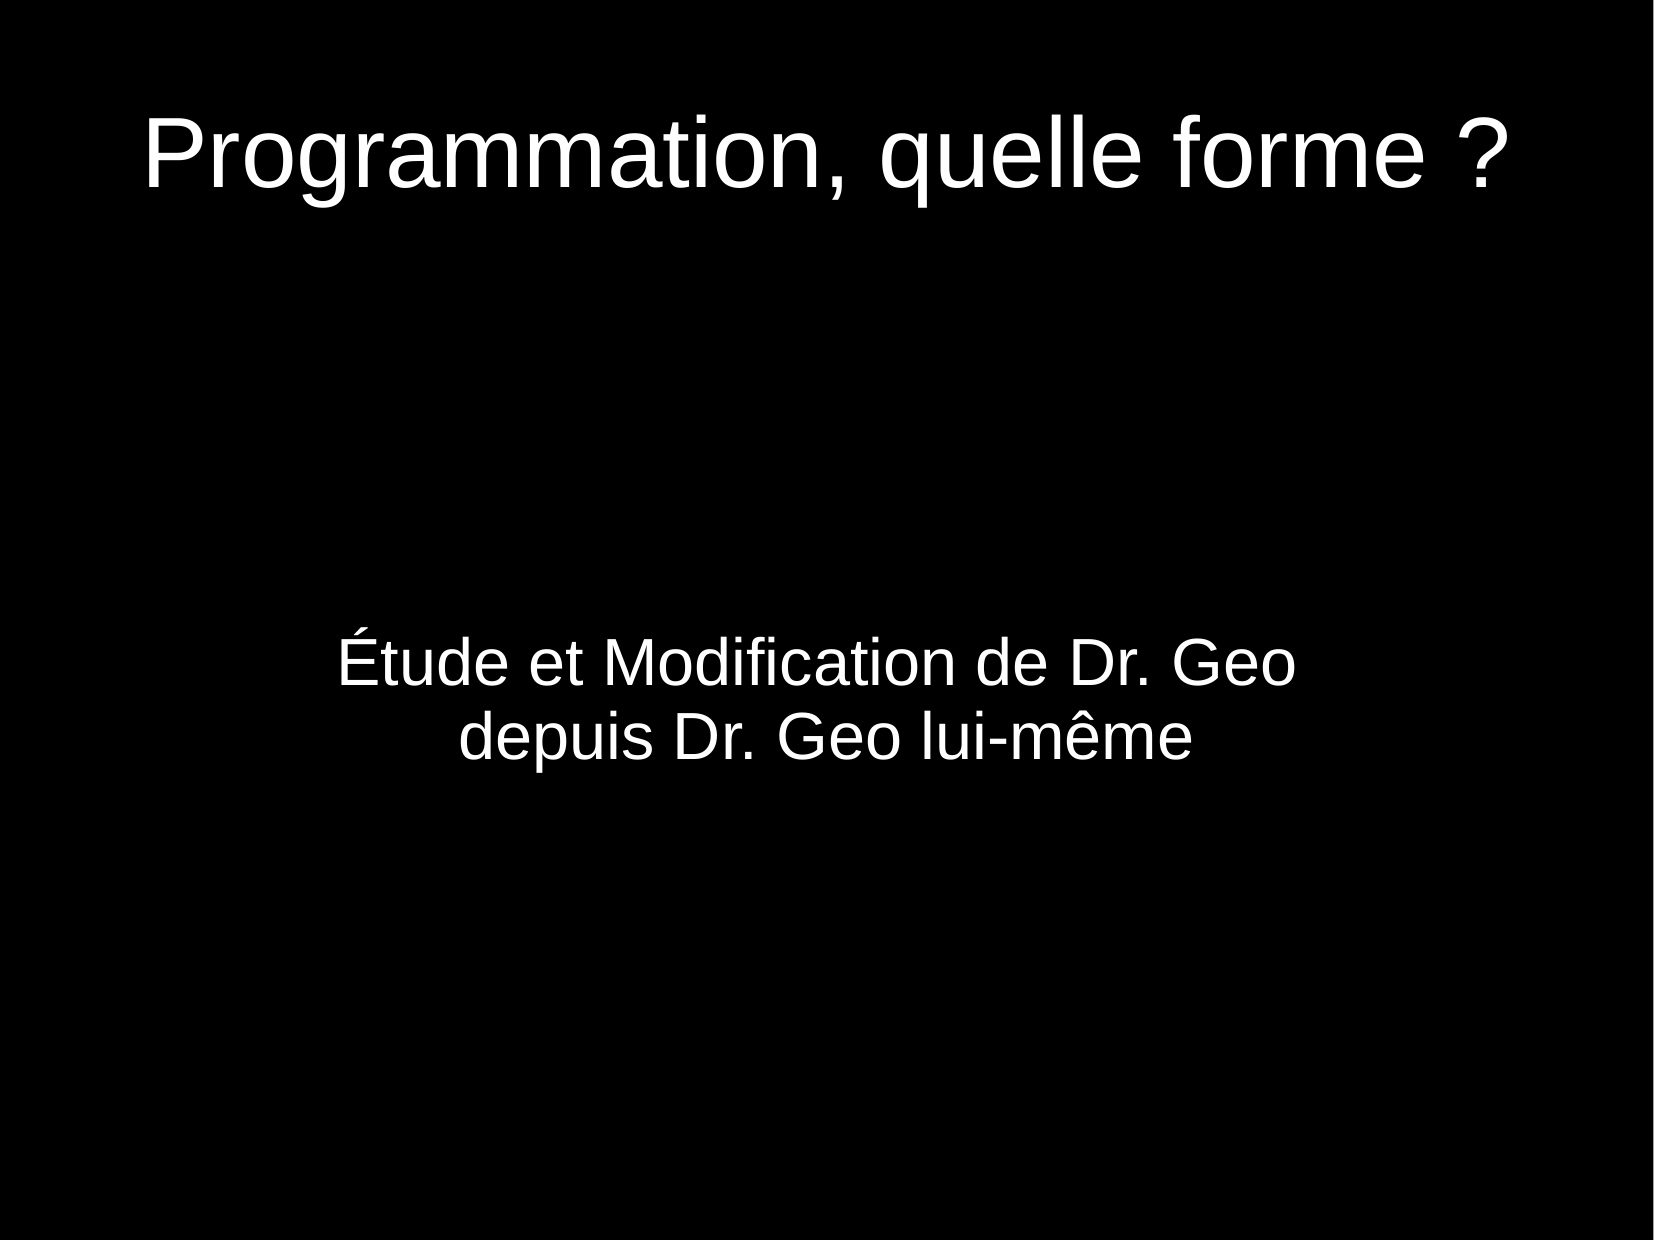

# Programmation, quelle forme ?
Étude et Modification de Dr. Geo
depuis Dr. Geo lui-même